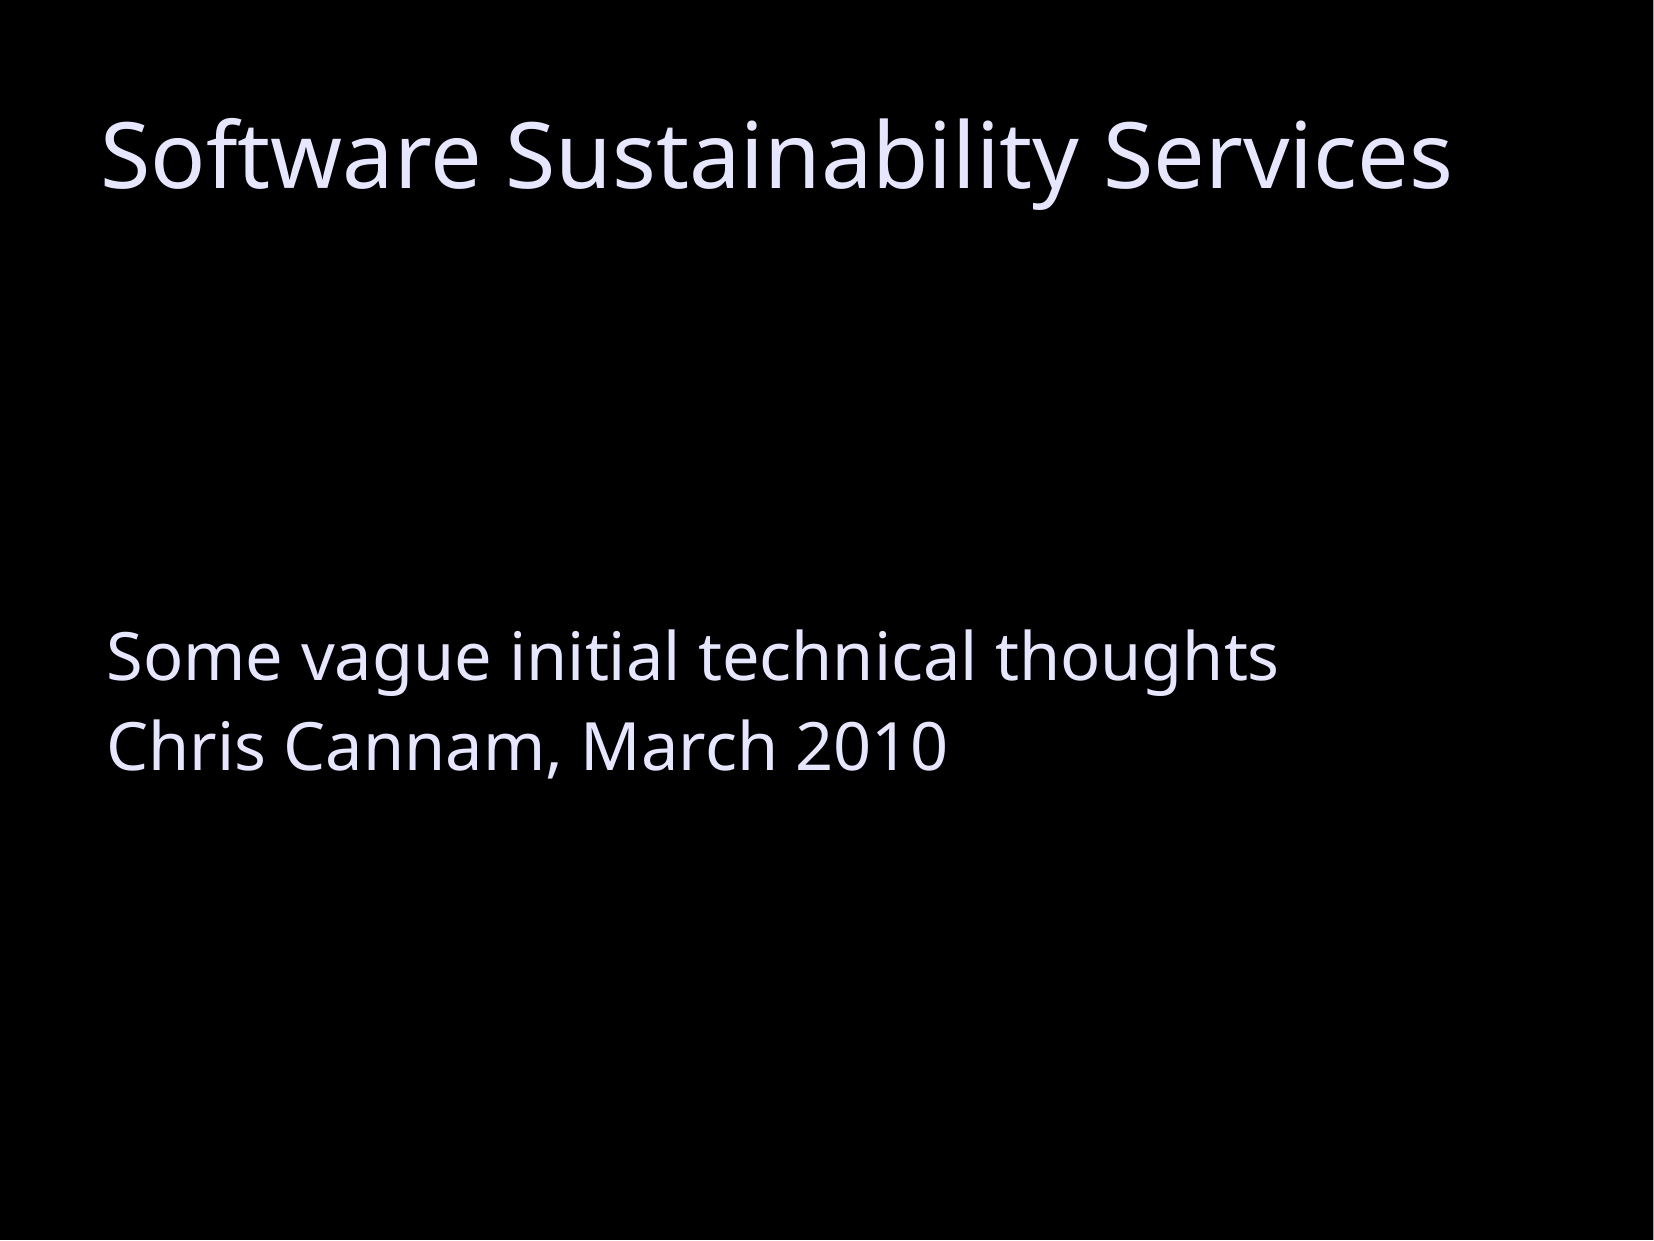

# Software Sustainability Services
Some vague initial technical thoughts
Chris Cannam, March 2010